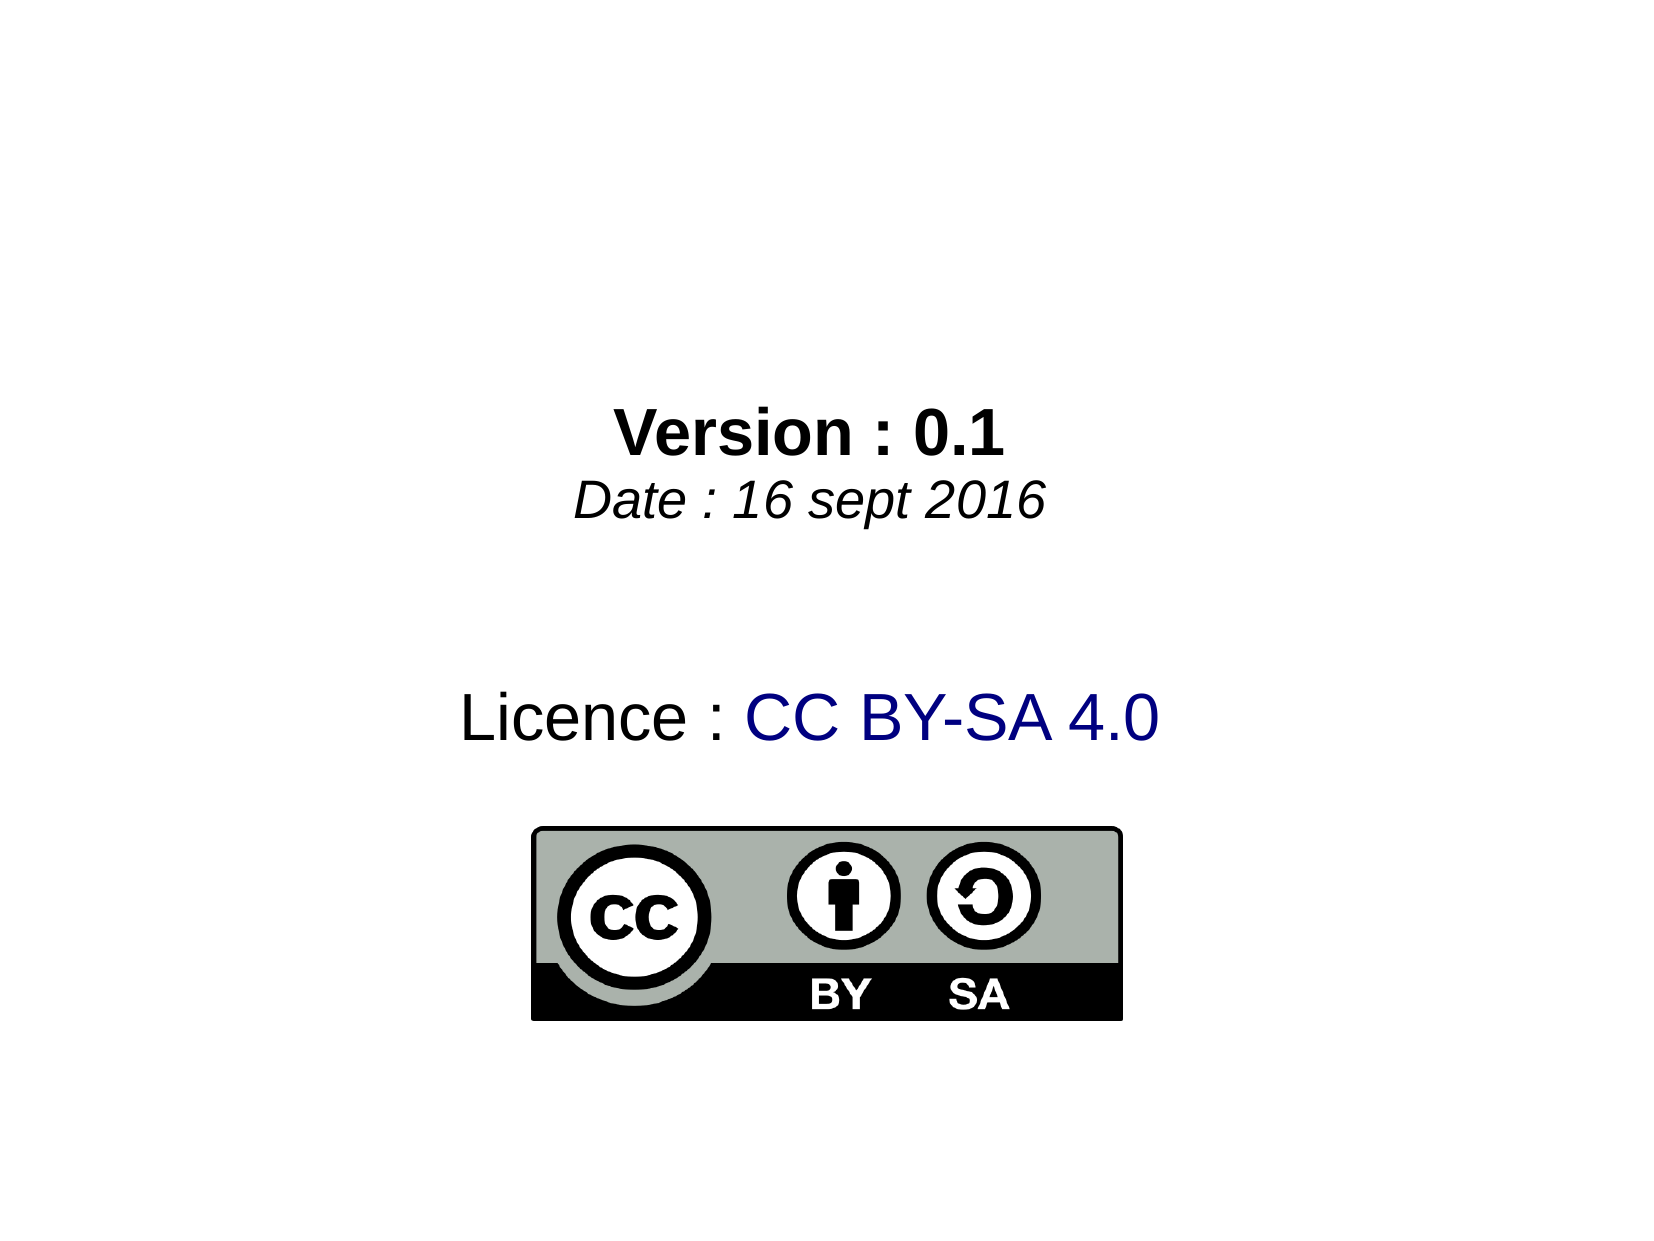

#
Version : 0.1
Date : 16 sept 2016
Licence : CC BY-SA 4.0